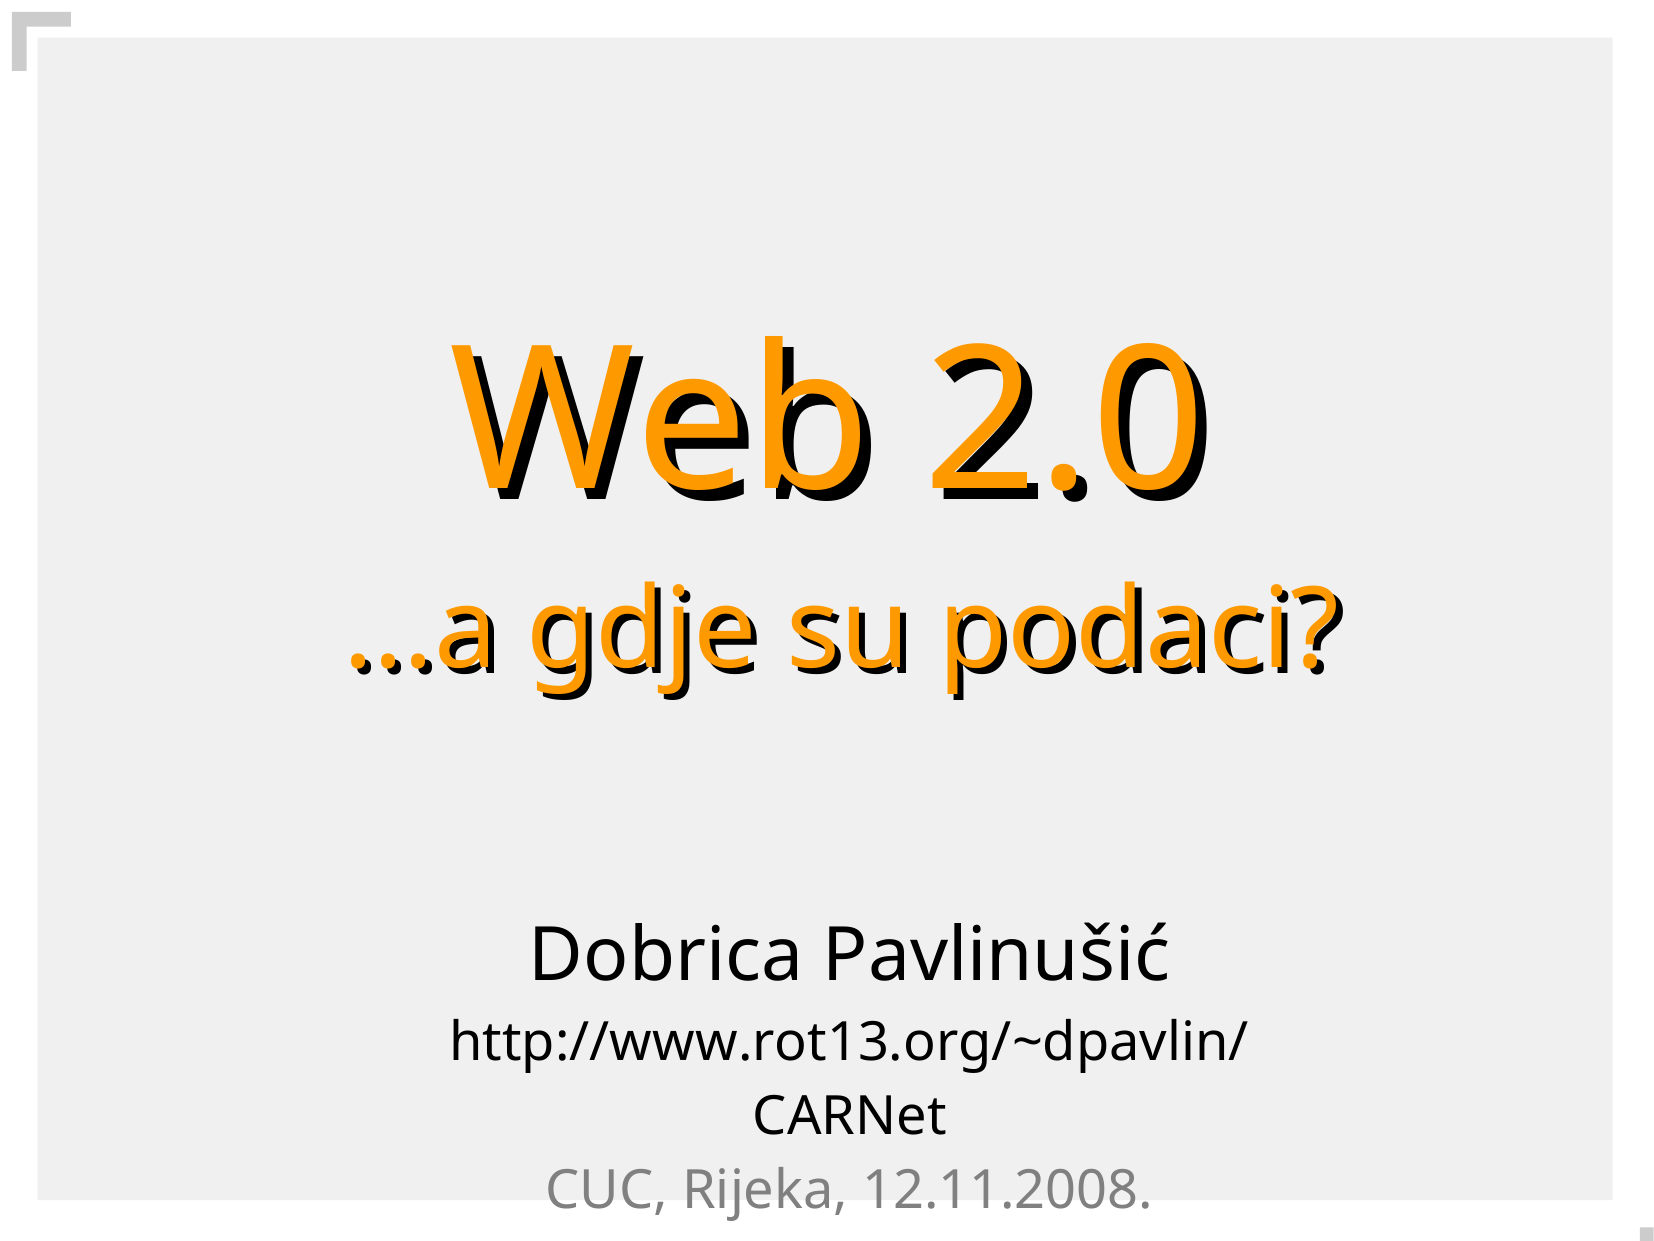

# Web 2.0 ...a gdje su podaci?
Dobrica Pavlinušić
http://www.rot13.org/~dpavlin/
CARNet
CUC, Rijeka, 12.11.2008.